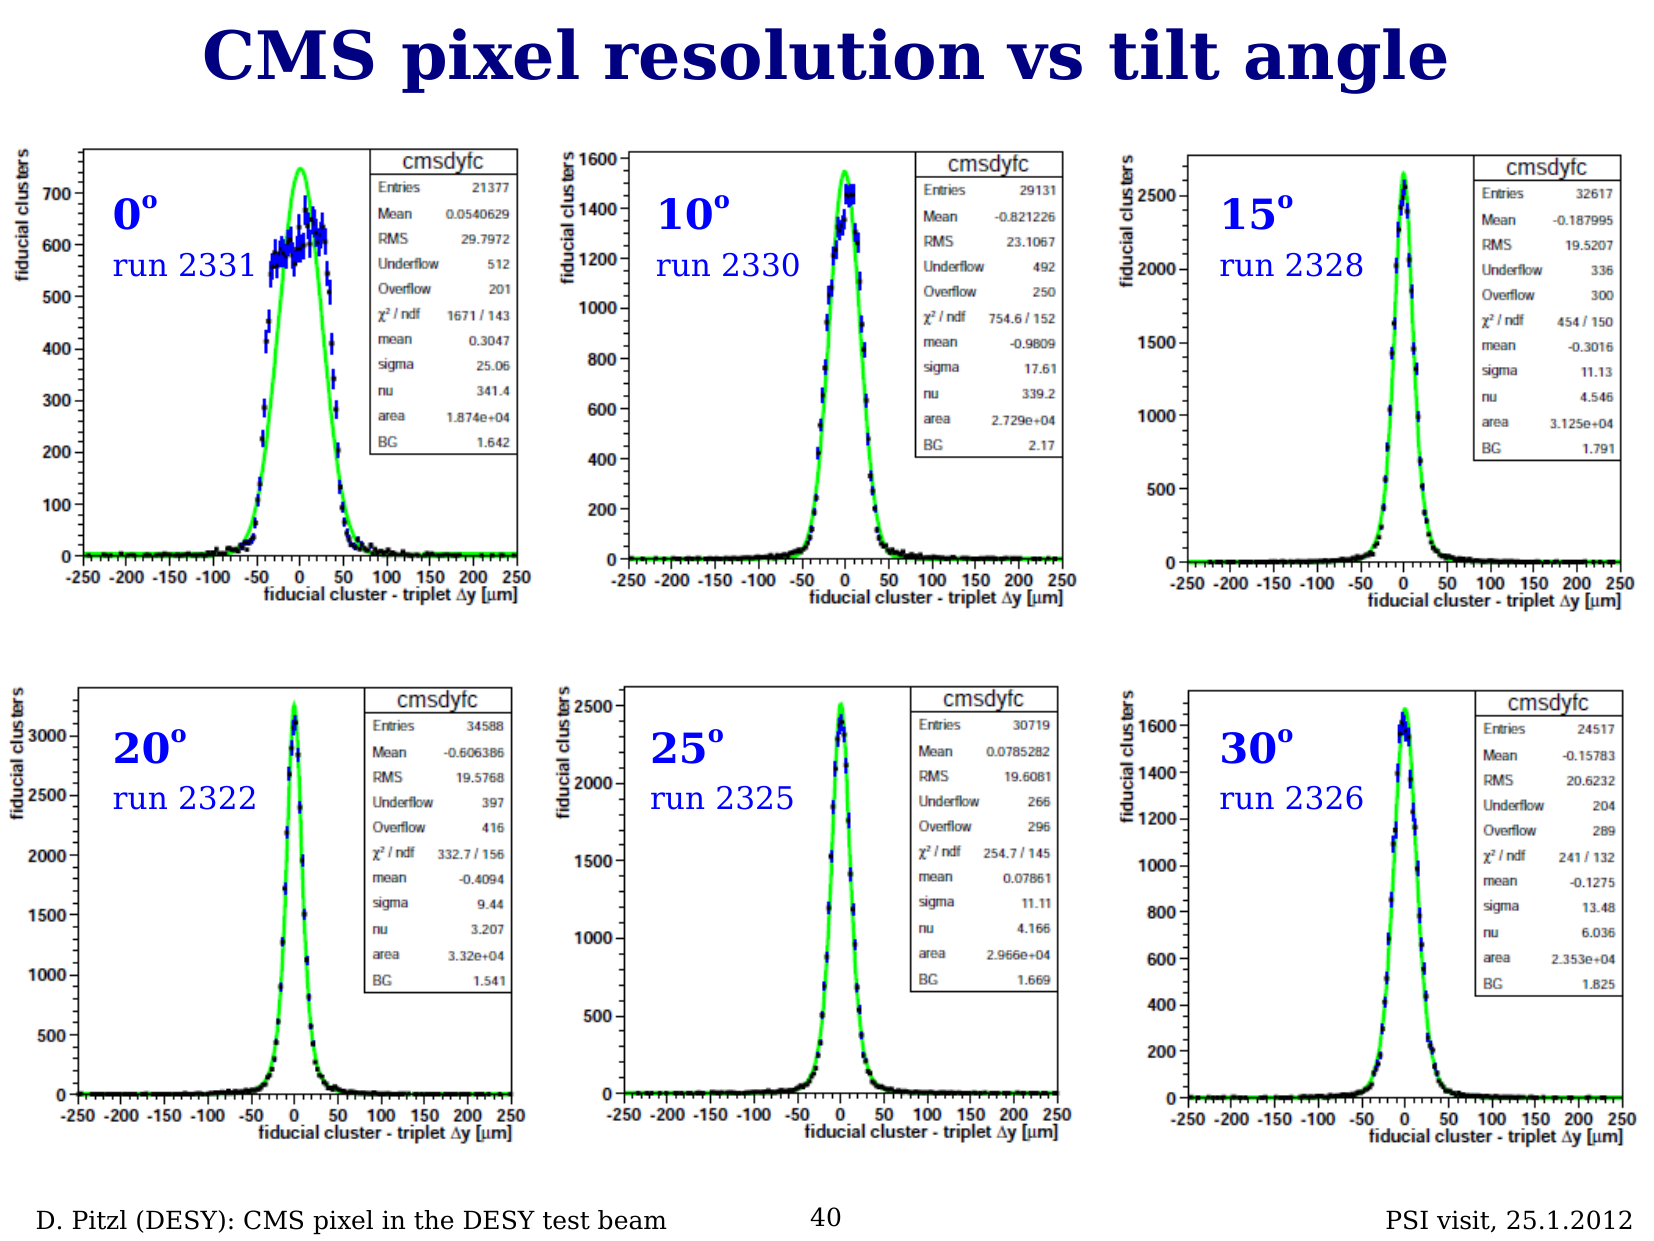

# CMS pixel resolution vs tilt angle
0o
run 2331
10o
run 2330
15o
run 2328
20o
run 2322
25o
run 2325
30o
run 2326